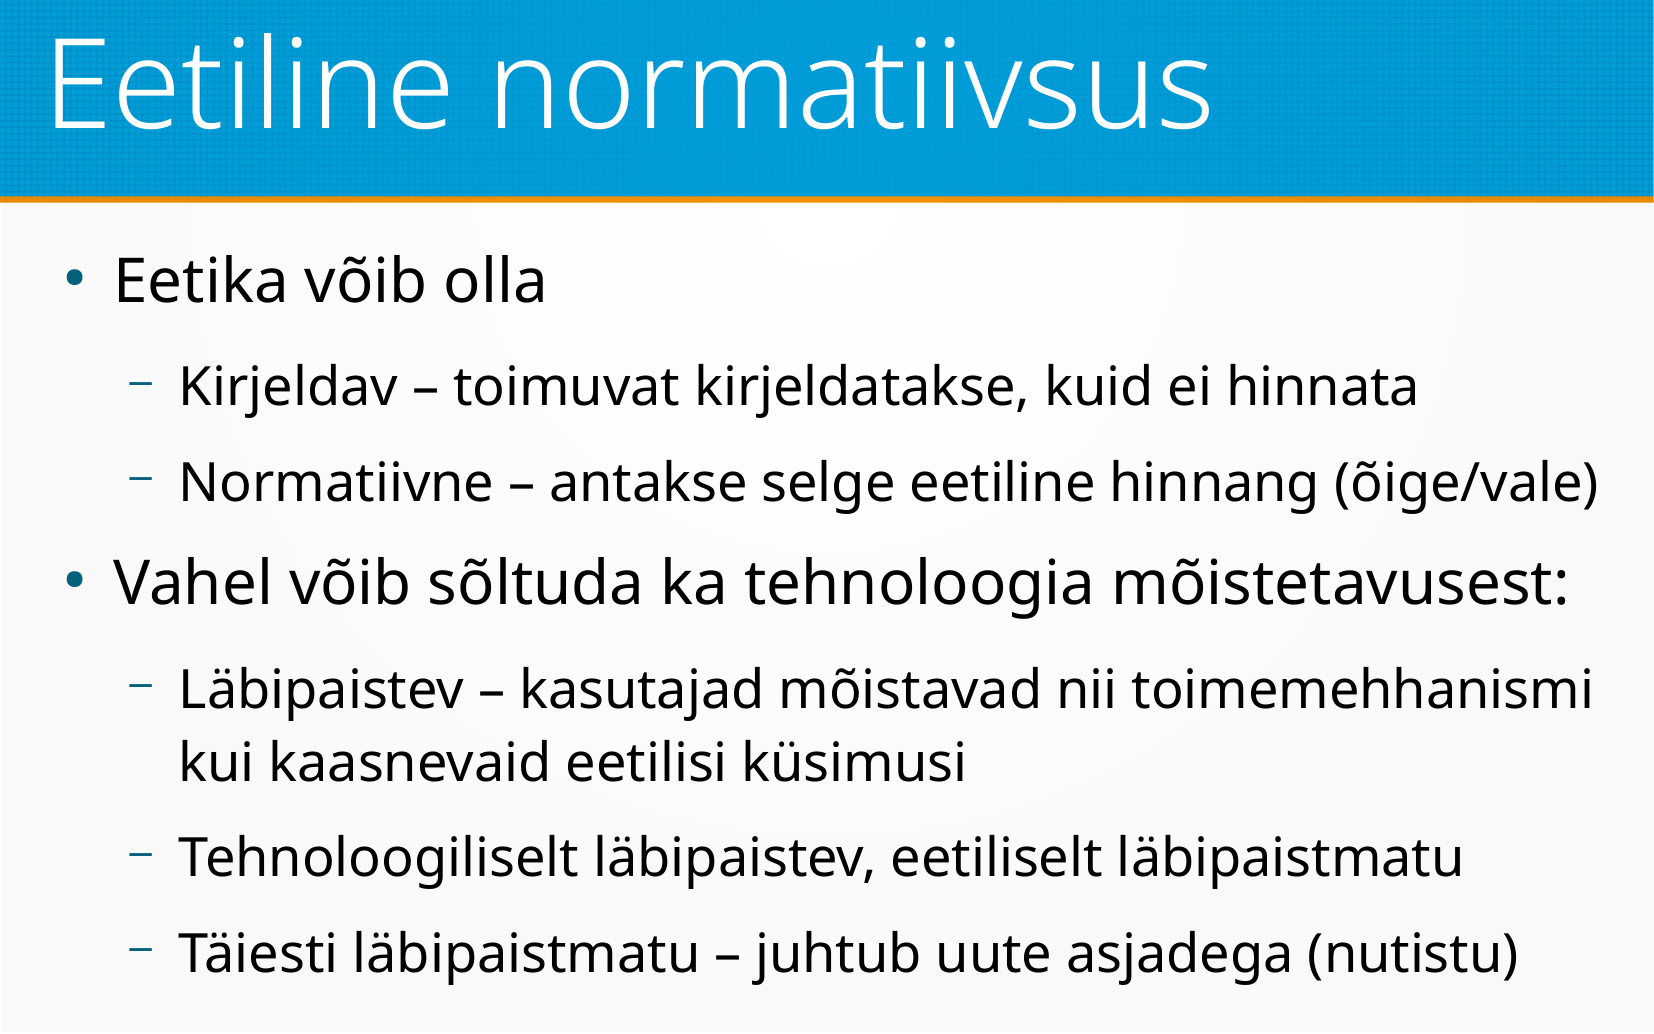

# Eetiline normatiivsus
Eetika võib olla
Kirjeldav – toimuvat kirjeldatakse, kuid ei hinnata
Normatiivne – antakse selge eetiline hinnang (õige/vale)
Vahel võib sõltuda ka tehnoloogia mõistetavusest:
Läbipaistev – kasutajad mõistavad nii toimemehhanismi kui kaasnevaid eetilisi küsimusi
Tehnoloogiliselt läbipaistev, eetiliselt läbipaistmatu
Täiesti läbipaistmatu – juhtub uute asjadega (nutistu)